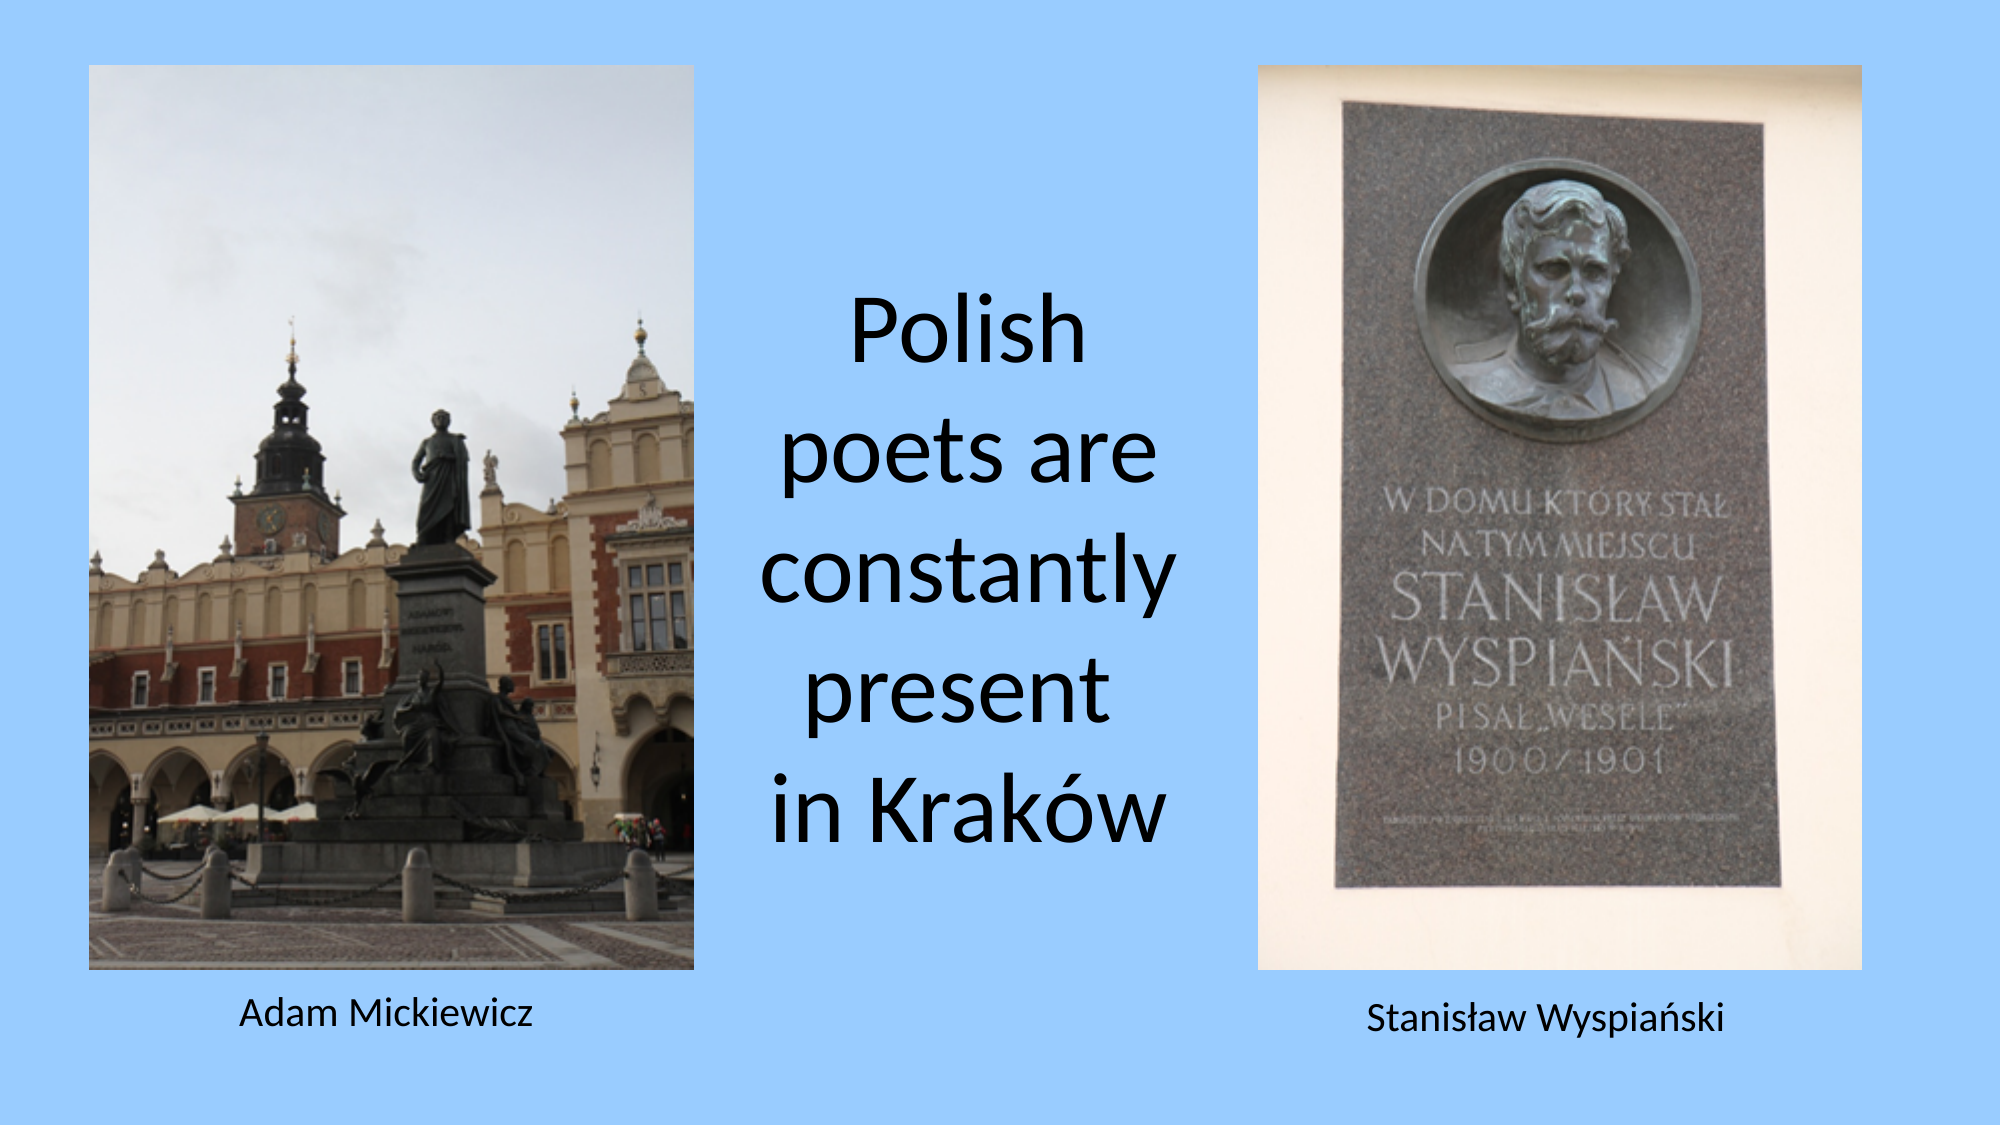

# Polish poets are constantly present in Kraków
Adam Mickiewicz
Stanisław Wyspiański